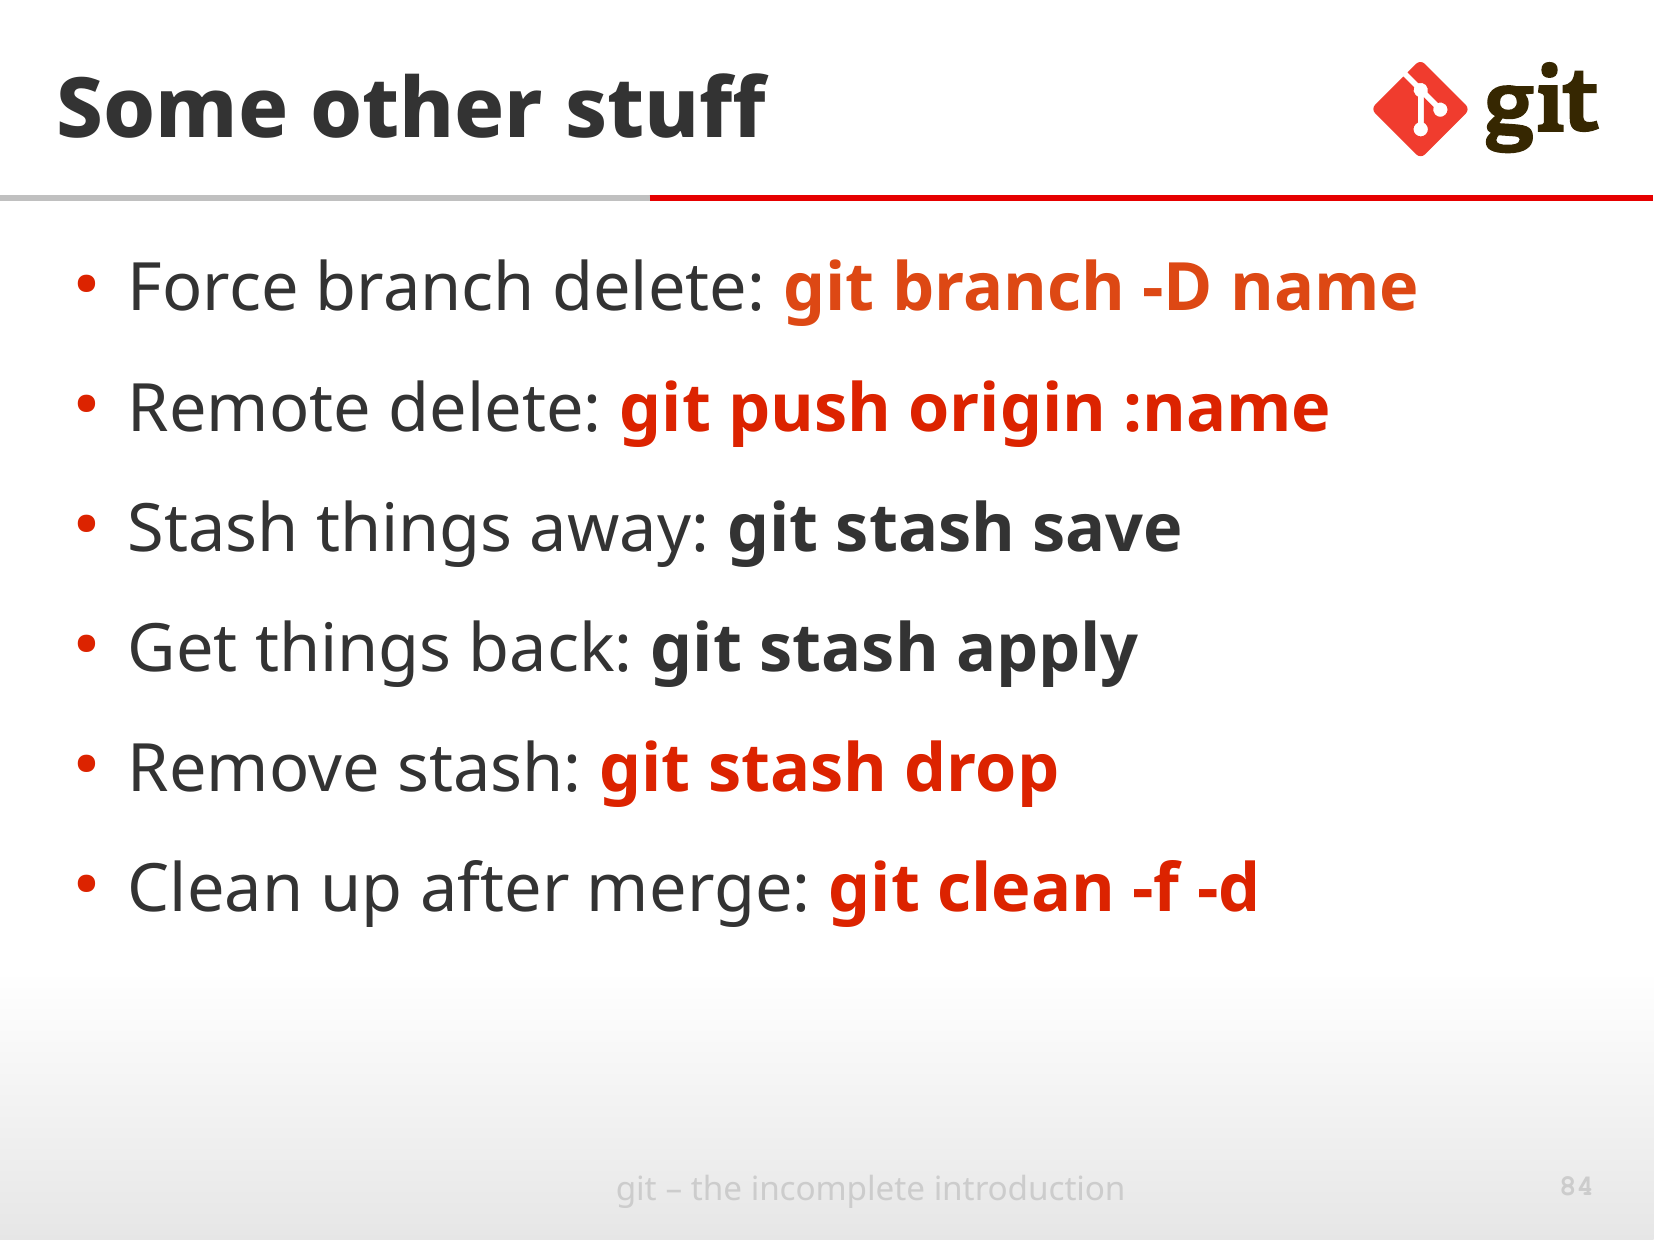

# Some other stuff
Force branch delete: git branch -D name
Remote delete: git push origin :name
Stash things away: git stash save
Get things back: git stash apply
Remove stash: git stash drop
Clean up after merge: git clean -f -d
84